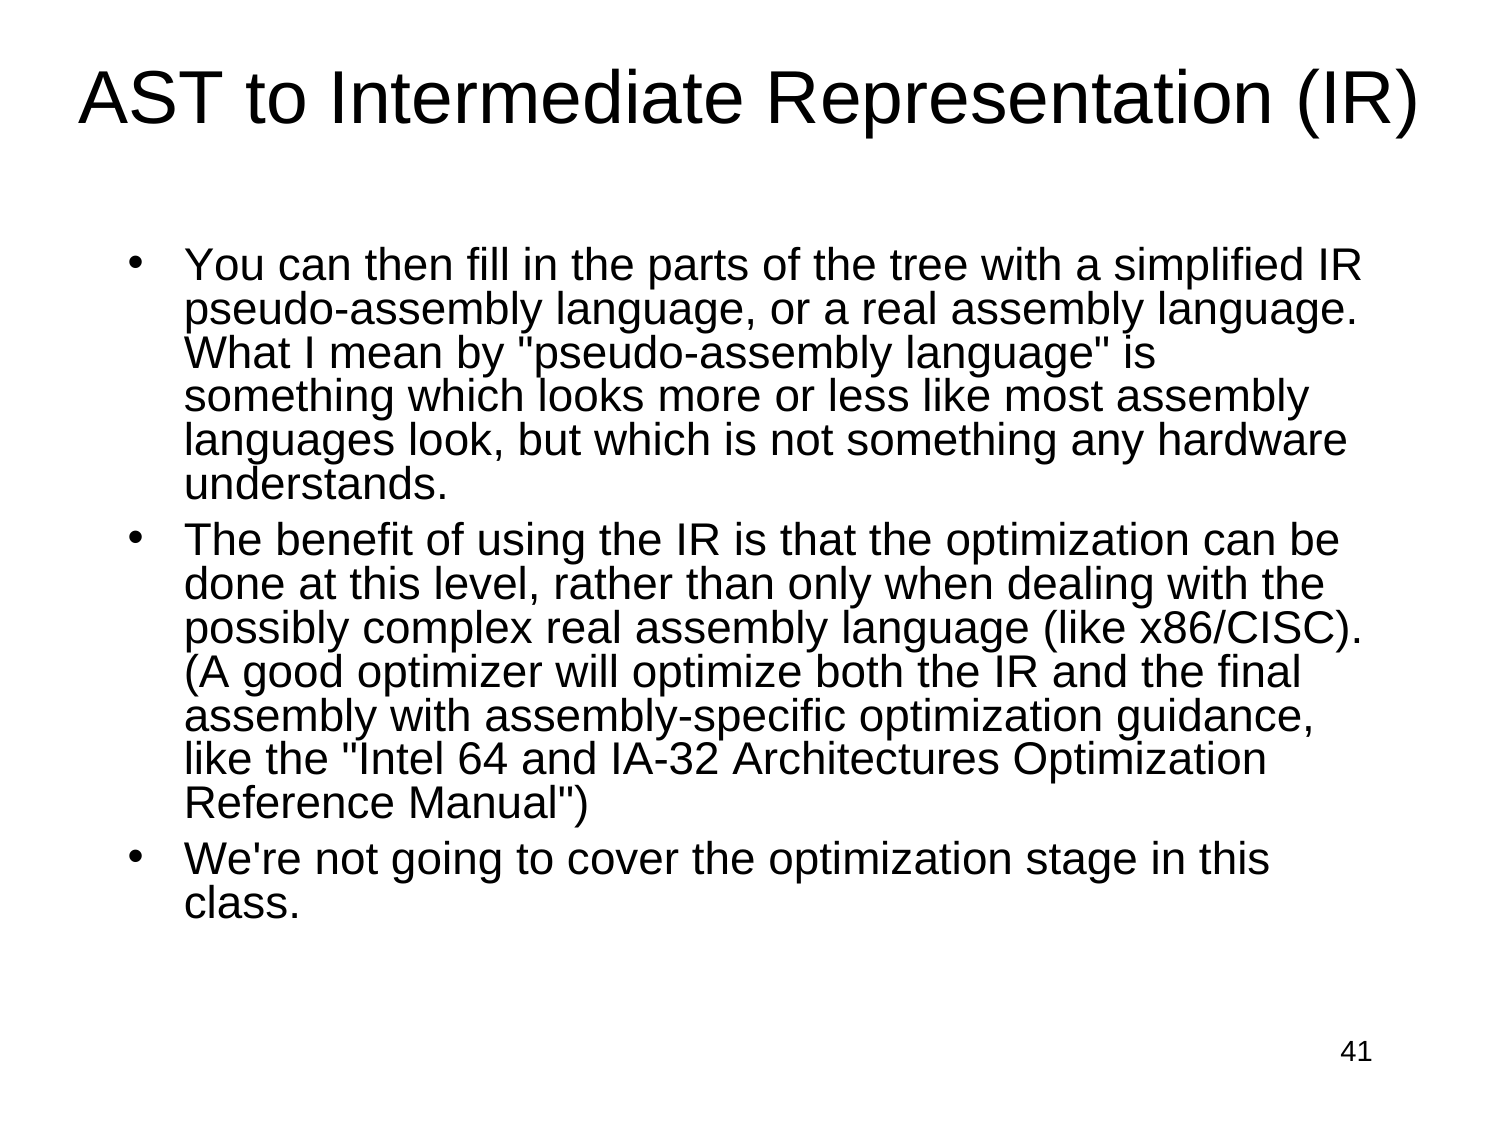

# AST to Intermediate Representation (IR)
You can then fill in the parts of the tree with a simplified IR pseudo-assembly language, or a real assembly language. What I mean by "pseudo-assembly language" is something which looks more or less like most assembly languages look, but which is not something any hardware understands.
The benefit of using the IR is that the optimization can be done at this level, rather than only when dealing with the possibly complex real assembly language (like x86/CISC). (A good optimizer will optimize both the IR and the final assembly with assembly-specific optimization guidance, like the "Intel 64 and IA-32 Architectures Optimization Reference Manual")
We're not going to cover the optimization stage in this class.